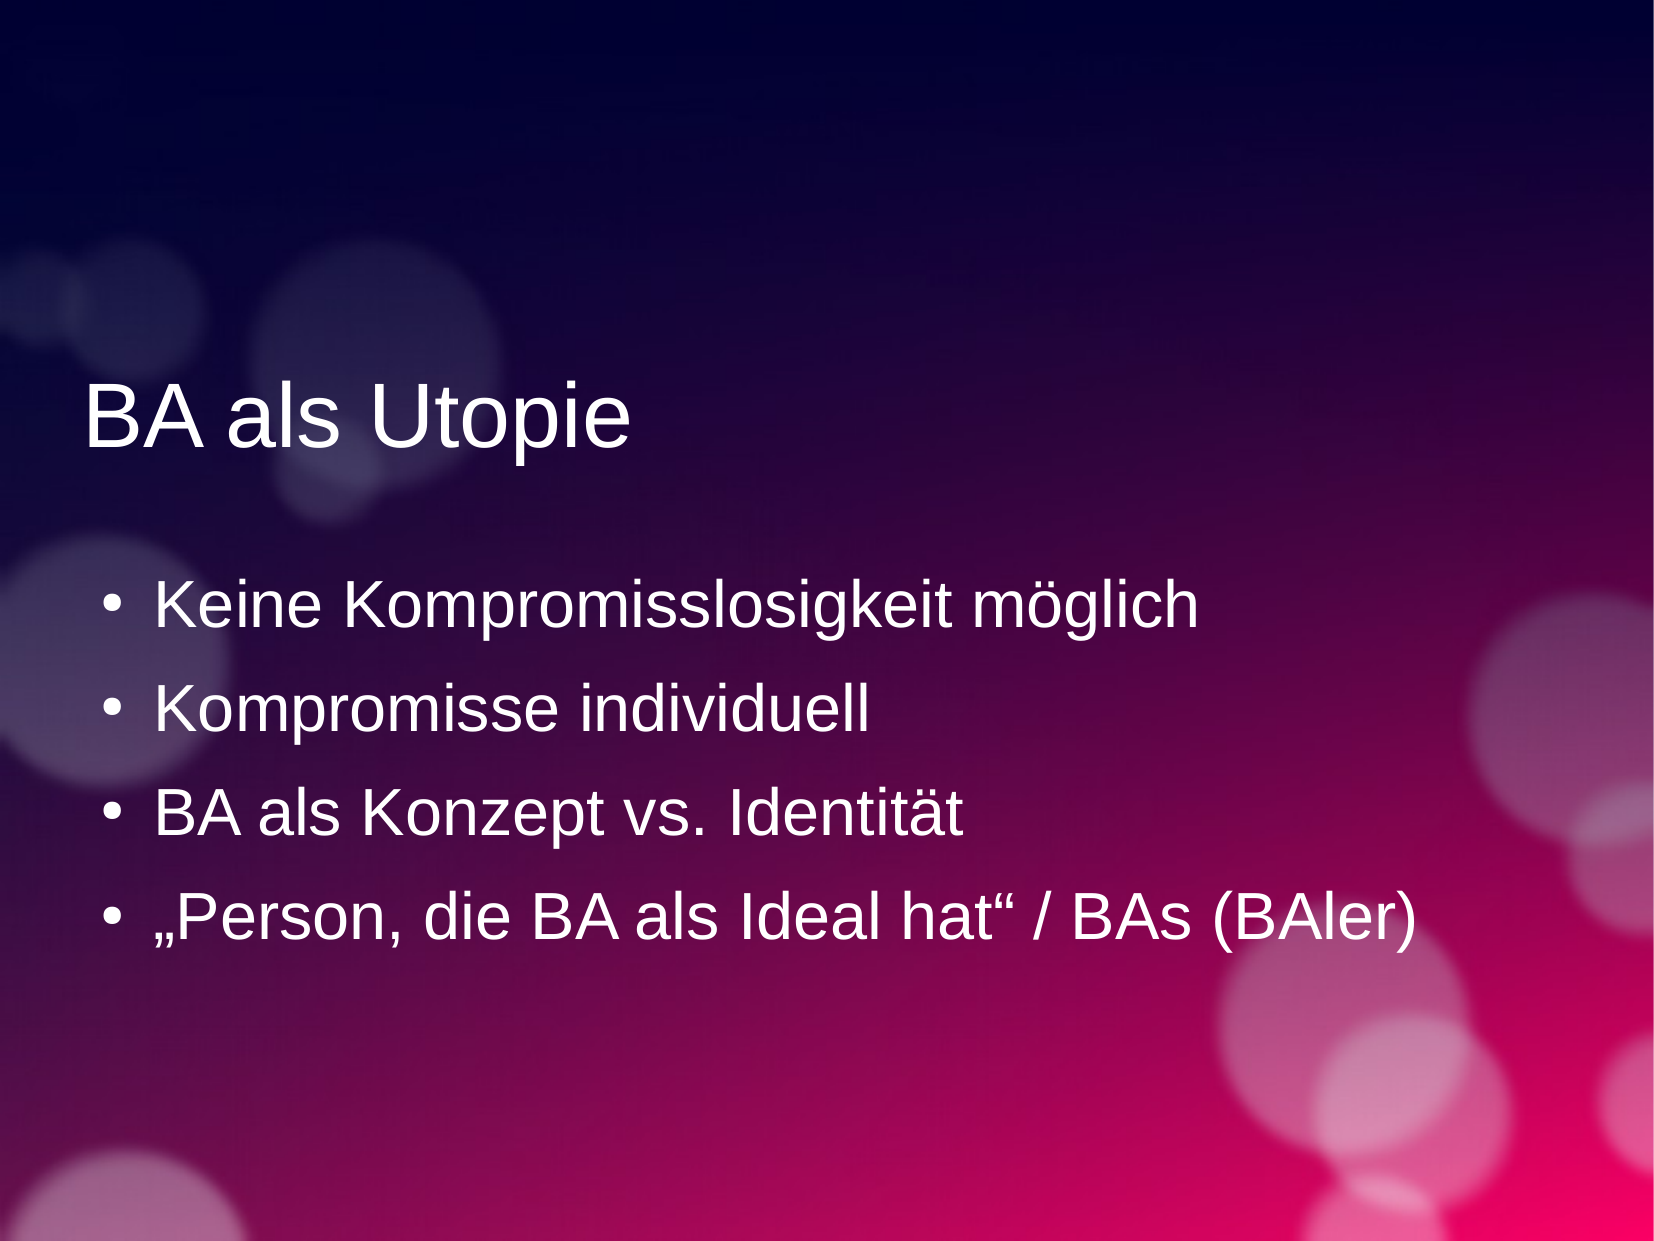

# BA als Utopie
Keine Kompromisslosigkeit möglich
Kompromisse individuell
BA als Konzept vs. Identität
„Person, die BA als Ideal hat“ / BAs (BAler)